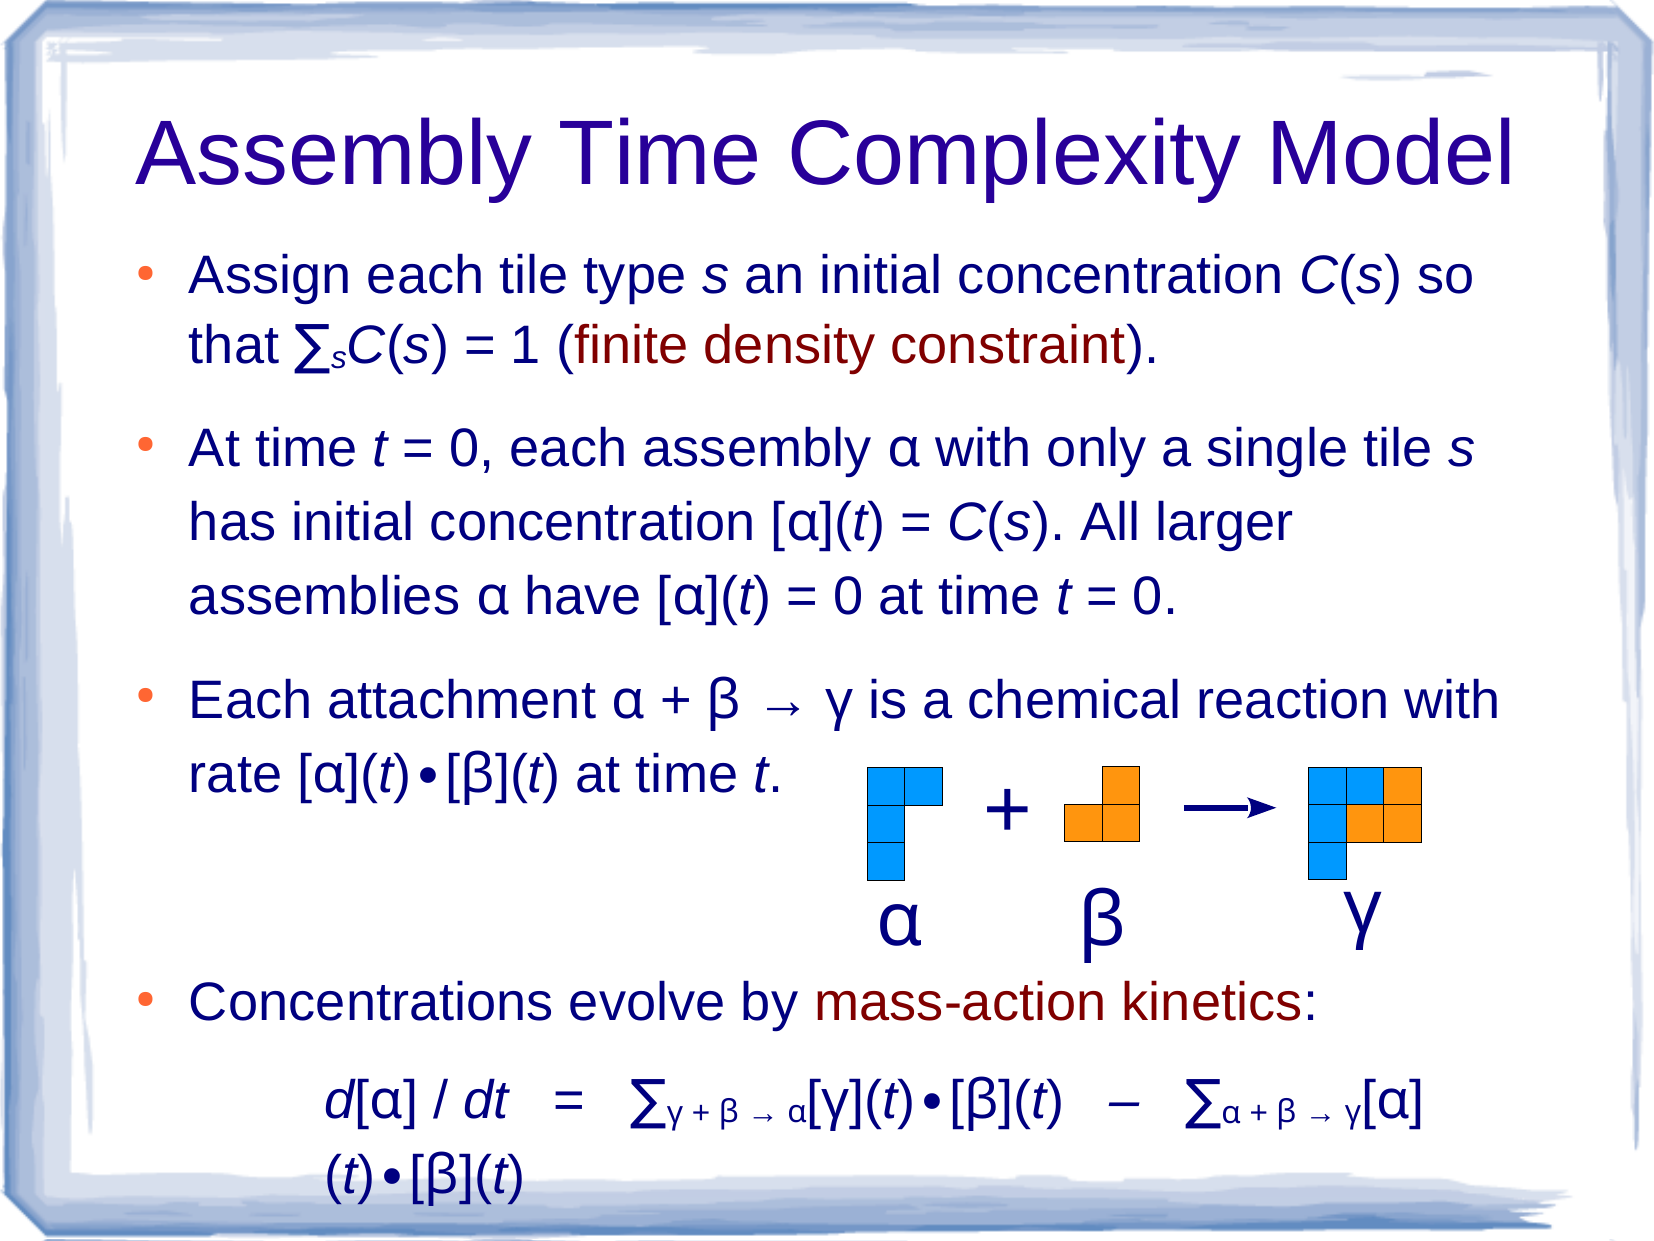

# Assembly Time Complexity Model
Assign each tile type s an initial concentration C(s) so that ∑sC(s) = 1 (finite density constraint).
At time t = 0, each assembly α with only a single tile s has initial concentration [α](t) = C(s). All larger assemblies α have [α](t) = 0 at time t = 0.
Each attachment α + β → γ is a chemical reaction with rate [α](t)∙[β](t) at time t.
+
γ
α
β
Concentrations evolve by mass-action kinetics:
d[α] / dt = ∑γ + β → α[γ](t)∙[β](t) – ∑α + β → γ[α](t)∙[β](t)